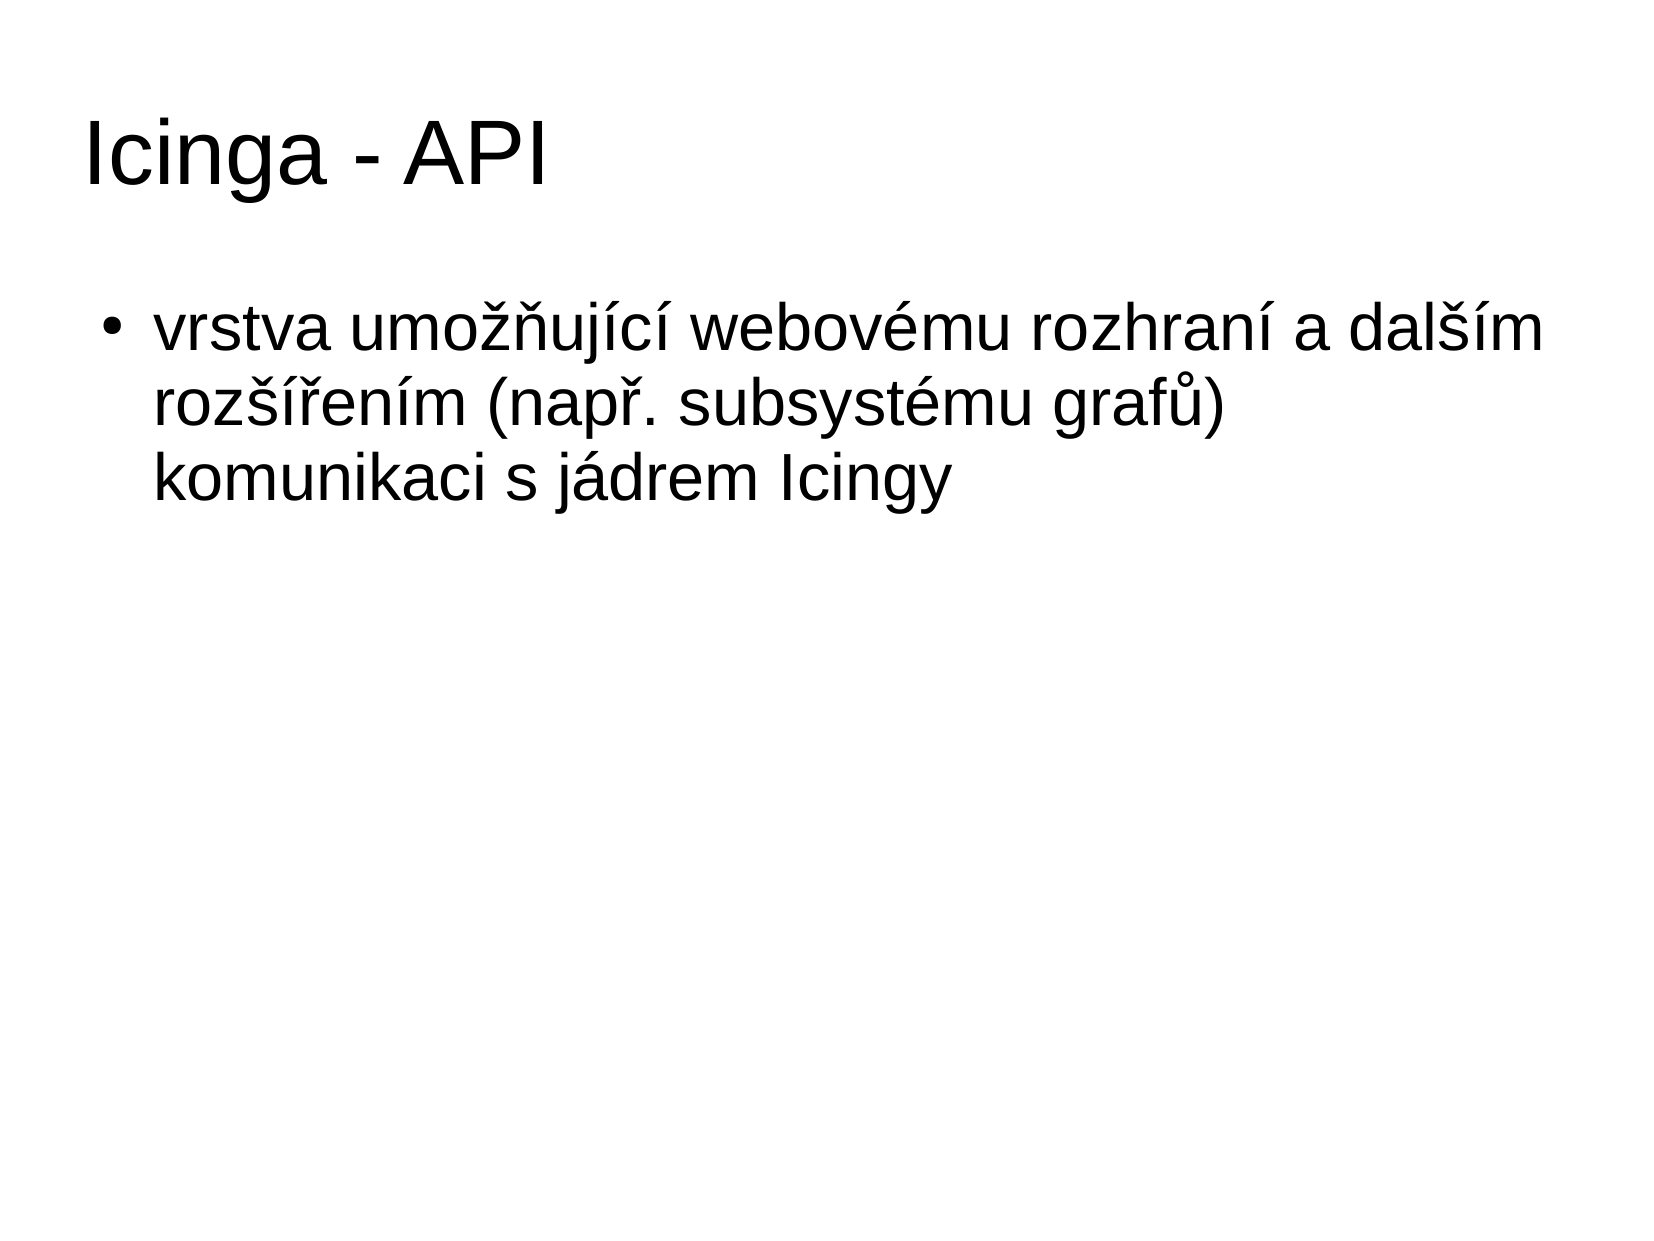

# Icinga - API
vrstva umožňující webovému rozhraní a dalším rozšířením (např. subsystému grafů) komunikaci s jádrem Icingy